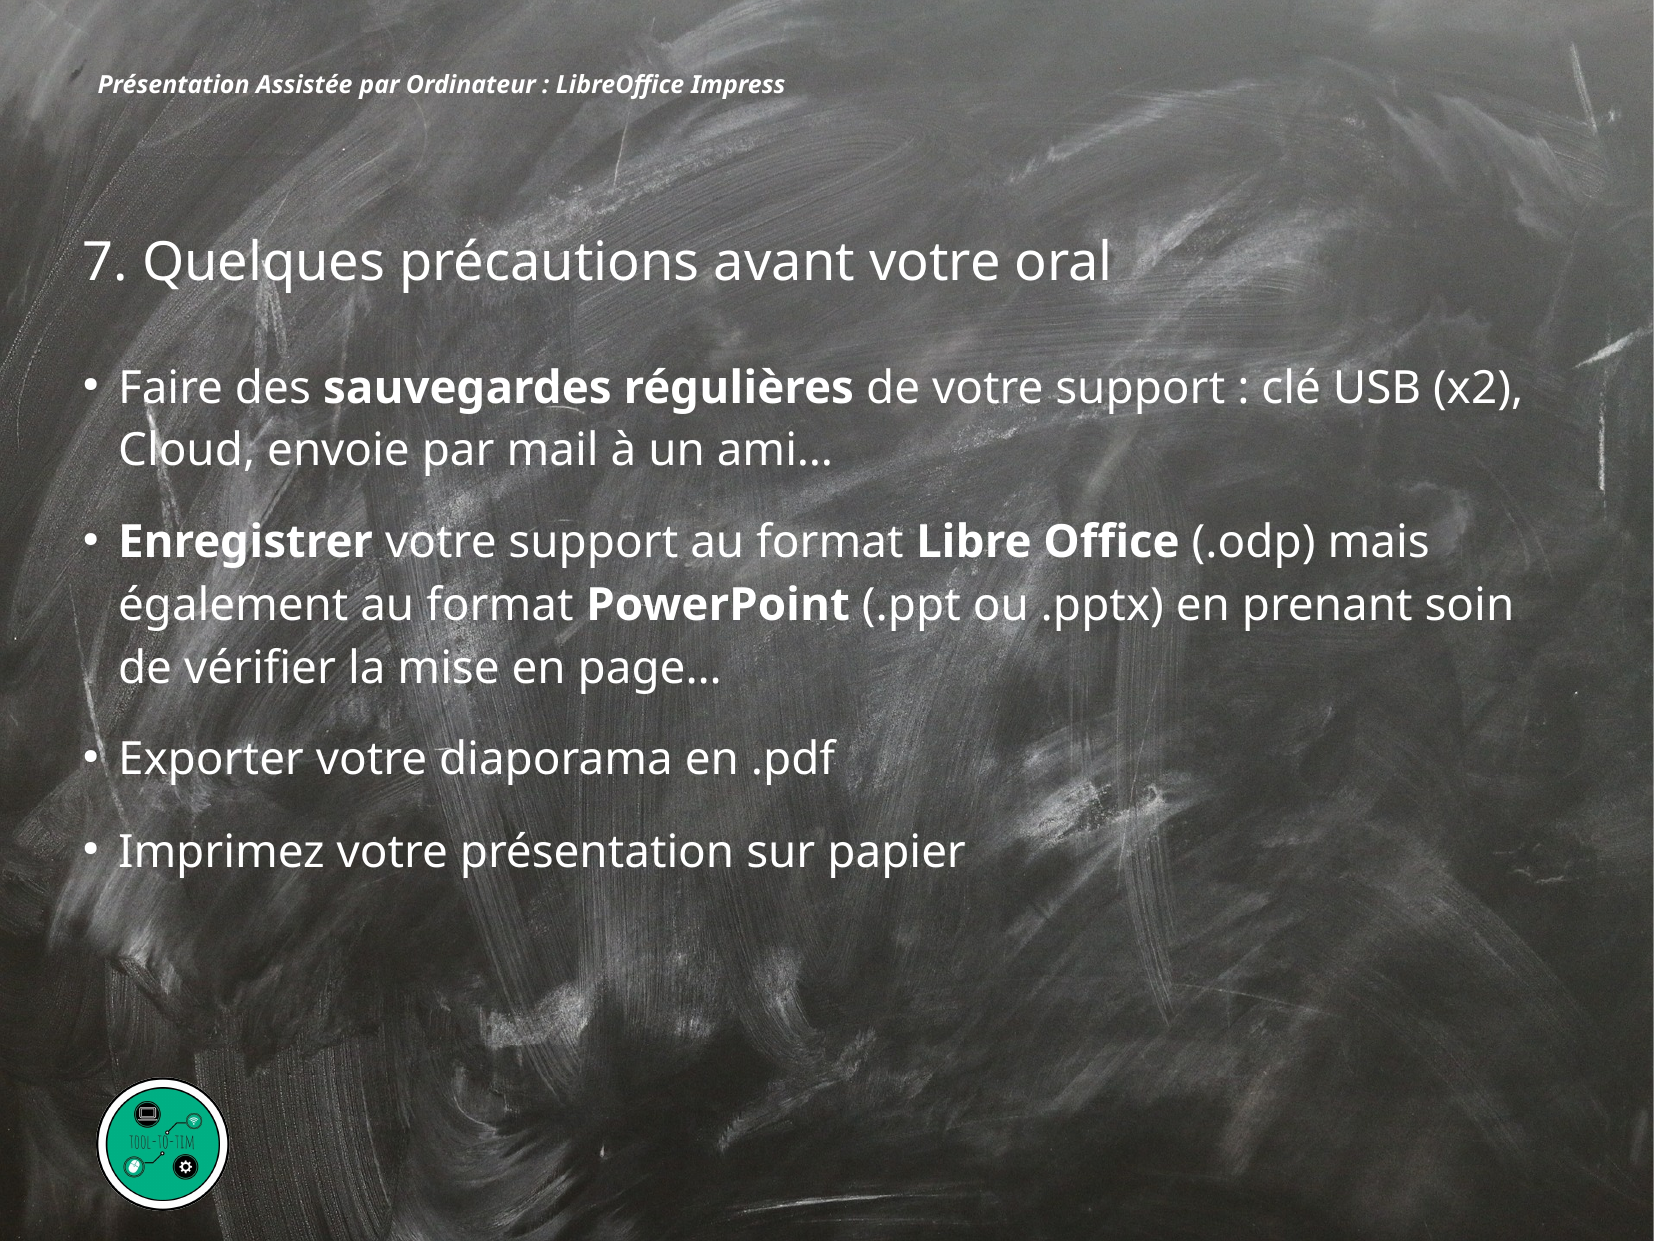

# 7. Quelques précautions avant votre oral
Faire des sauvegardes régulières de votre support : clé USB (x2), Cloud, envoie par mail à un ami…
Enregistrer votre support au format Libre Office (.odp) mais également au format PowerPoint (.ppt ou .pptx) en prenant soin de vérifier la mise en page…
Exporter votre diaporama en .pdf
Imprimez votre présentation sur papier